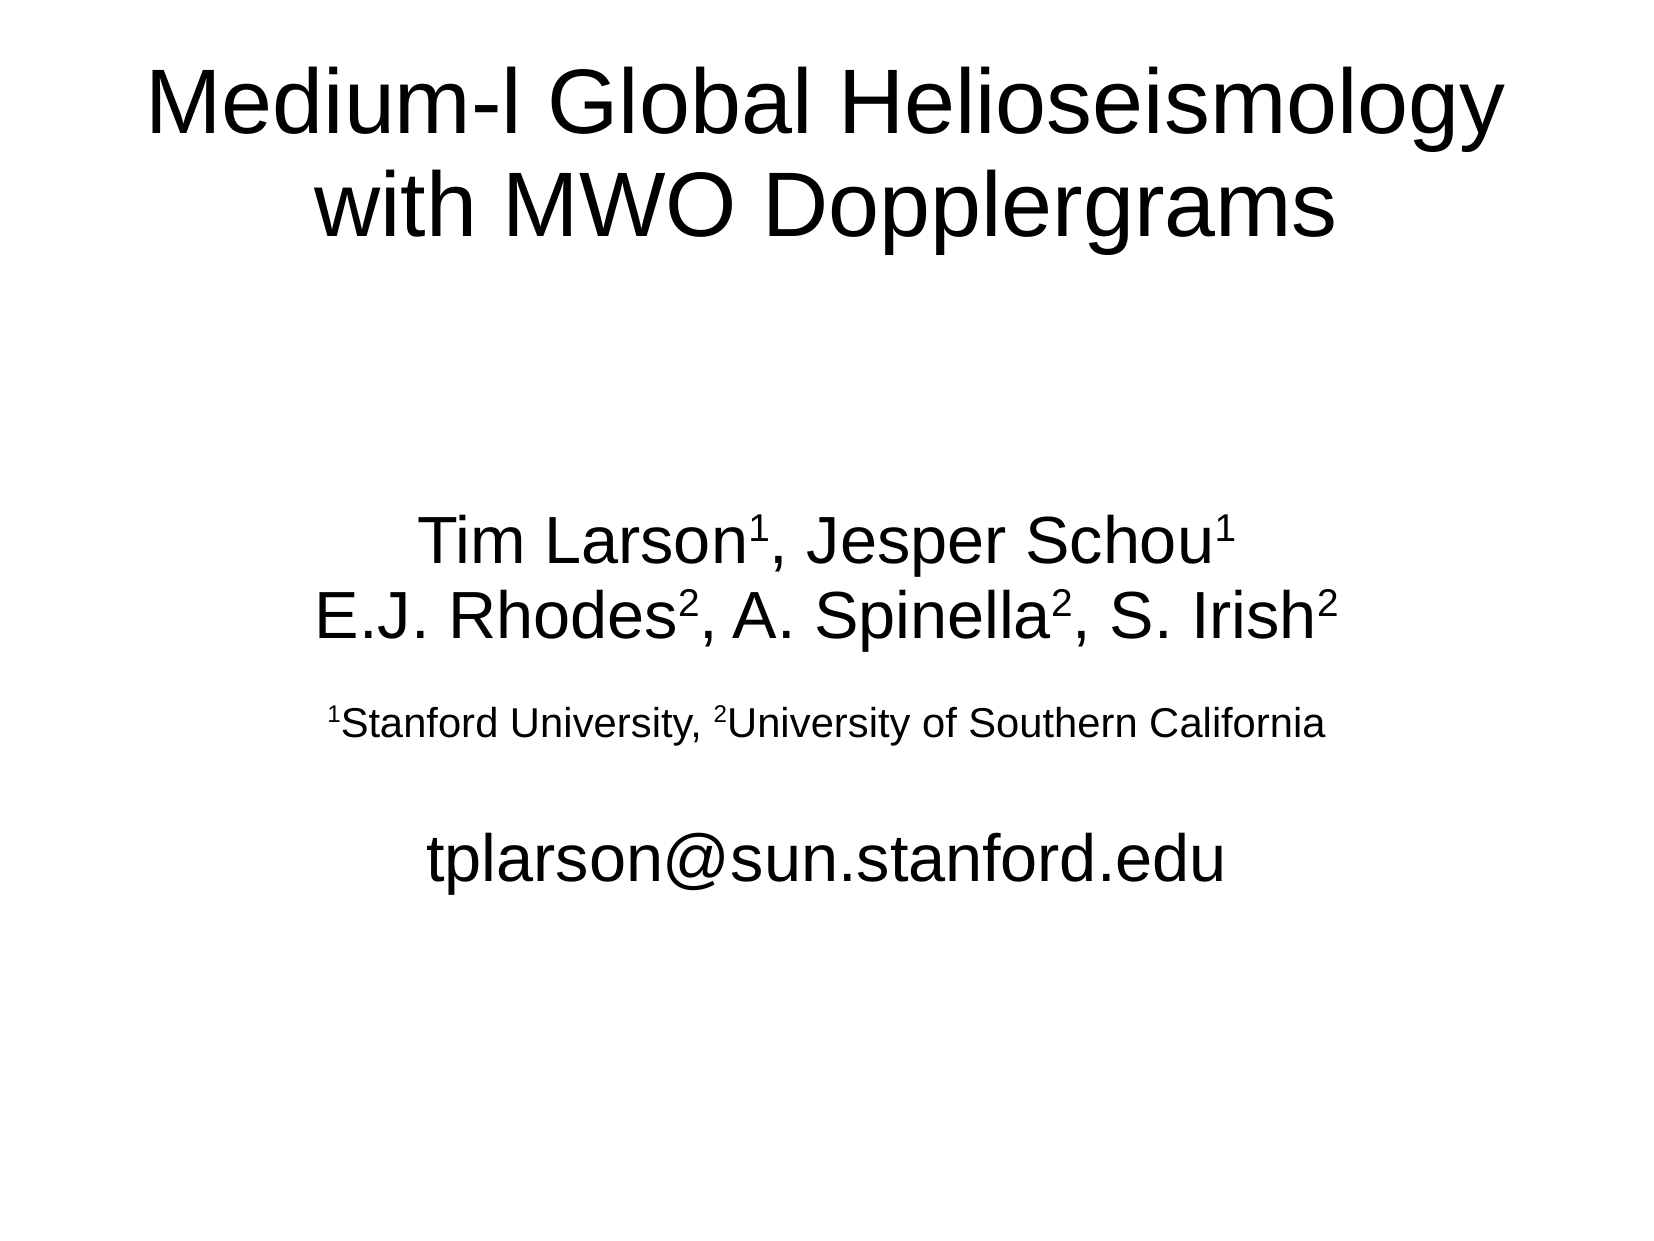

# Medium-l Global Helioseismology with MWO Dopplergrams
Tim Larson1, Jesper Schou1
E.J. Rhodes2, A. Spinella2, S. Irish2
1Stanford University, 2University of Southern California
tplarson@sun.stanford.edu